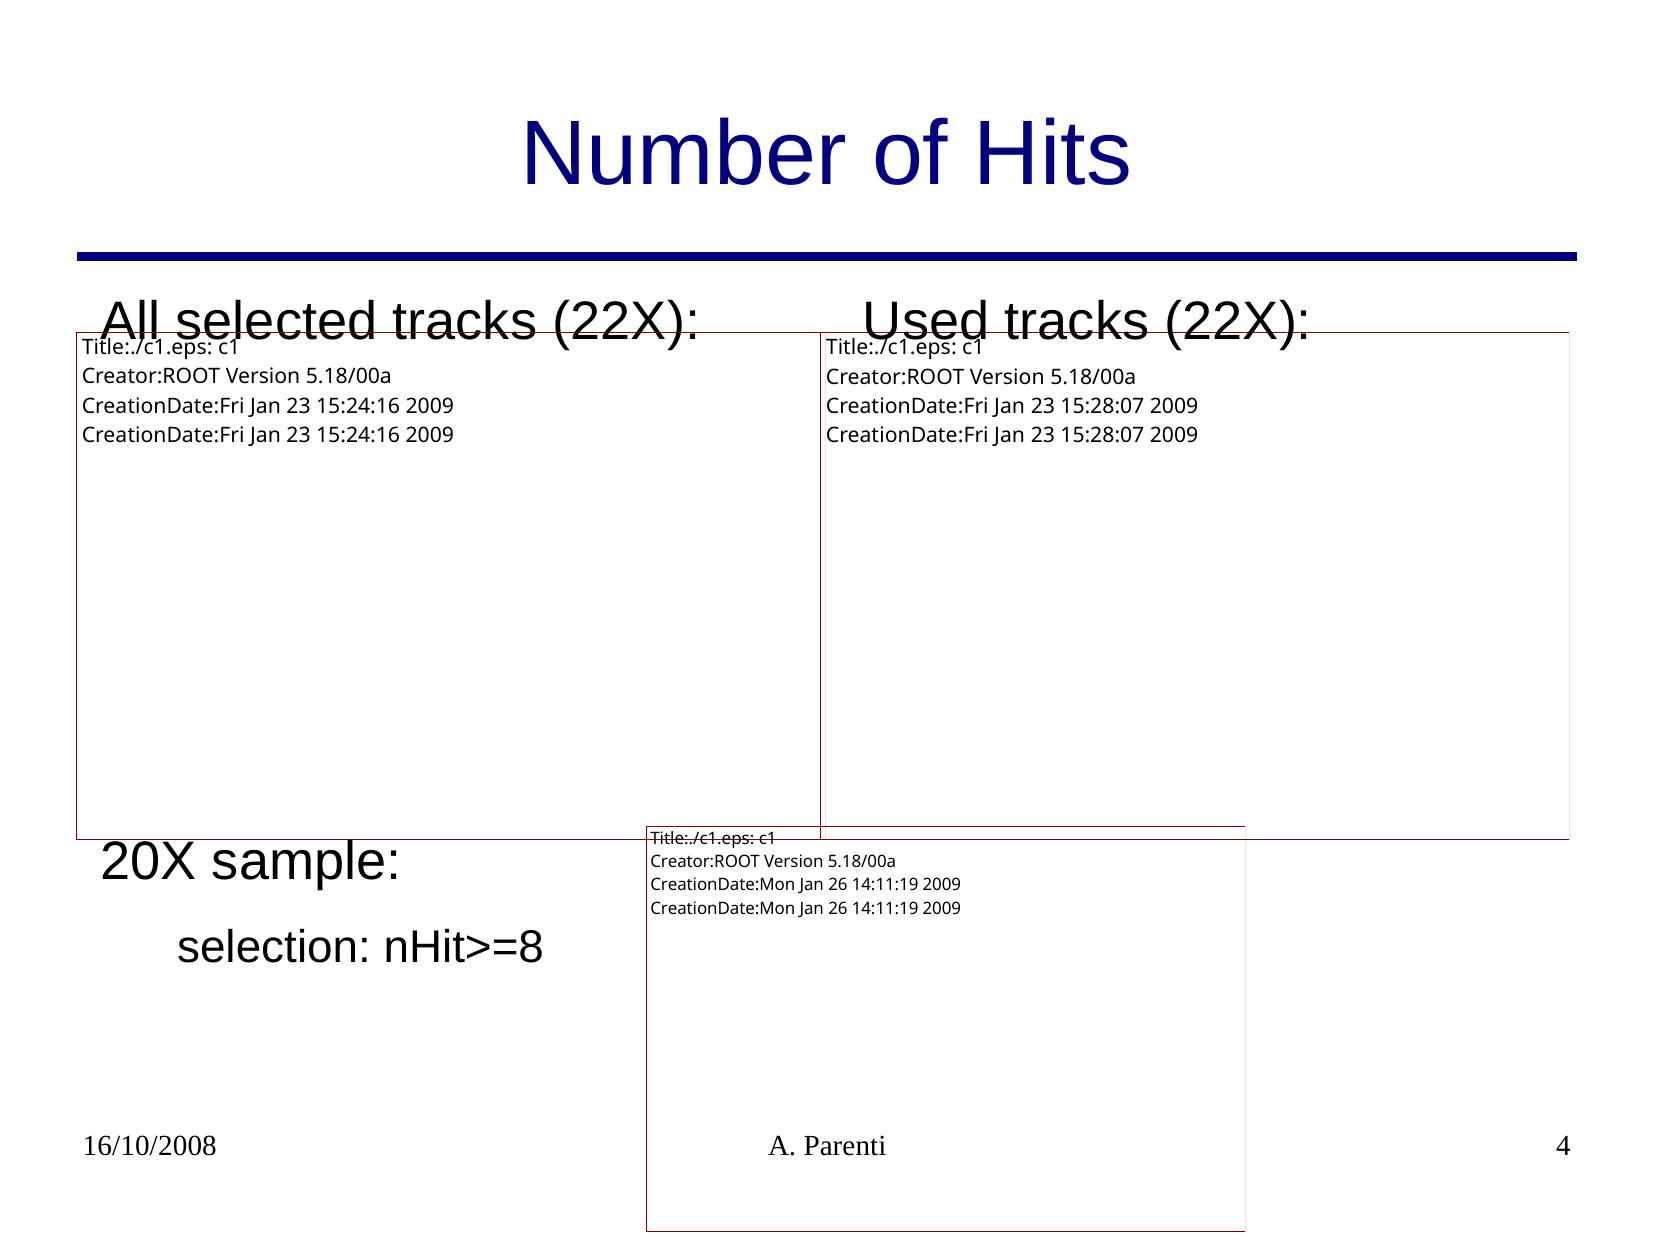

# Number of Hits
All selected tracks (22X):
20X sample:
selection: nHit>=8
Used tracks (22X):
4